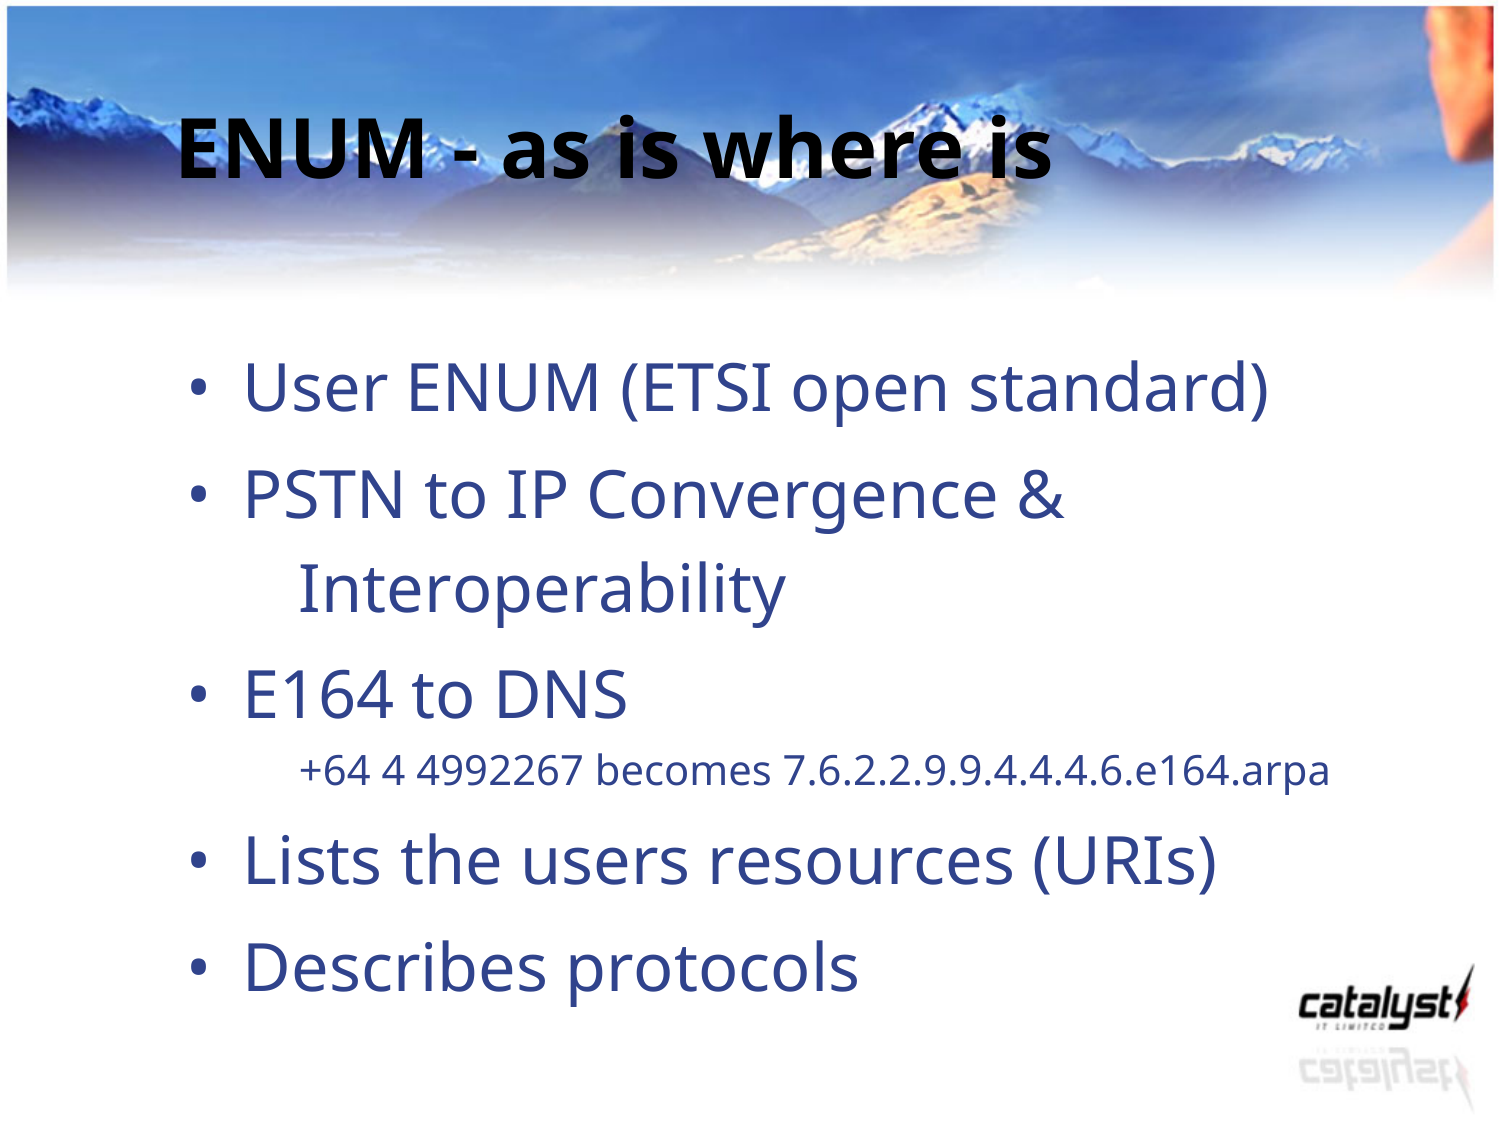

# ENUM - as is where is
User ENUM (ETSI open standard)
PSTN to IP Convergence & Interoperability
E164 to DNS
+64 4 4992267 becomes 7.6.2.2.9.9.4.4.4.6.e164.arpa
Lists the users resources (URIs)
Describes protocols